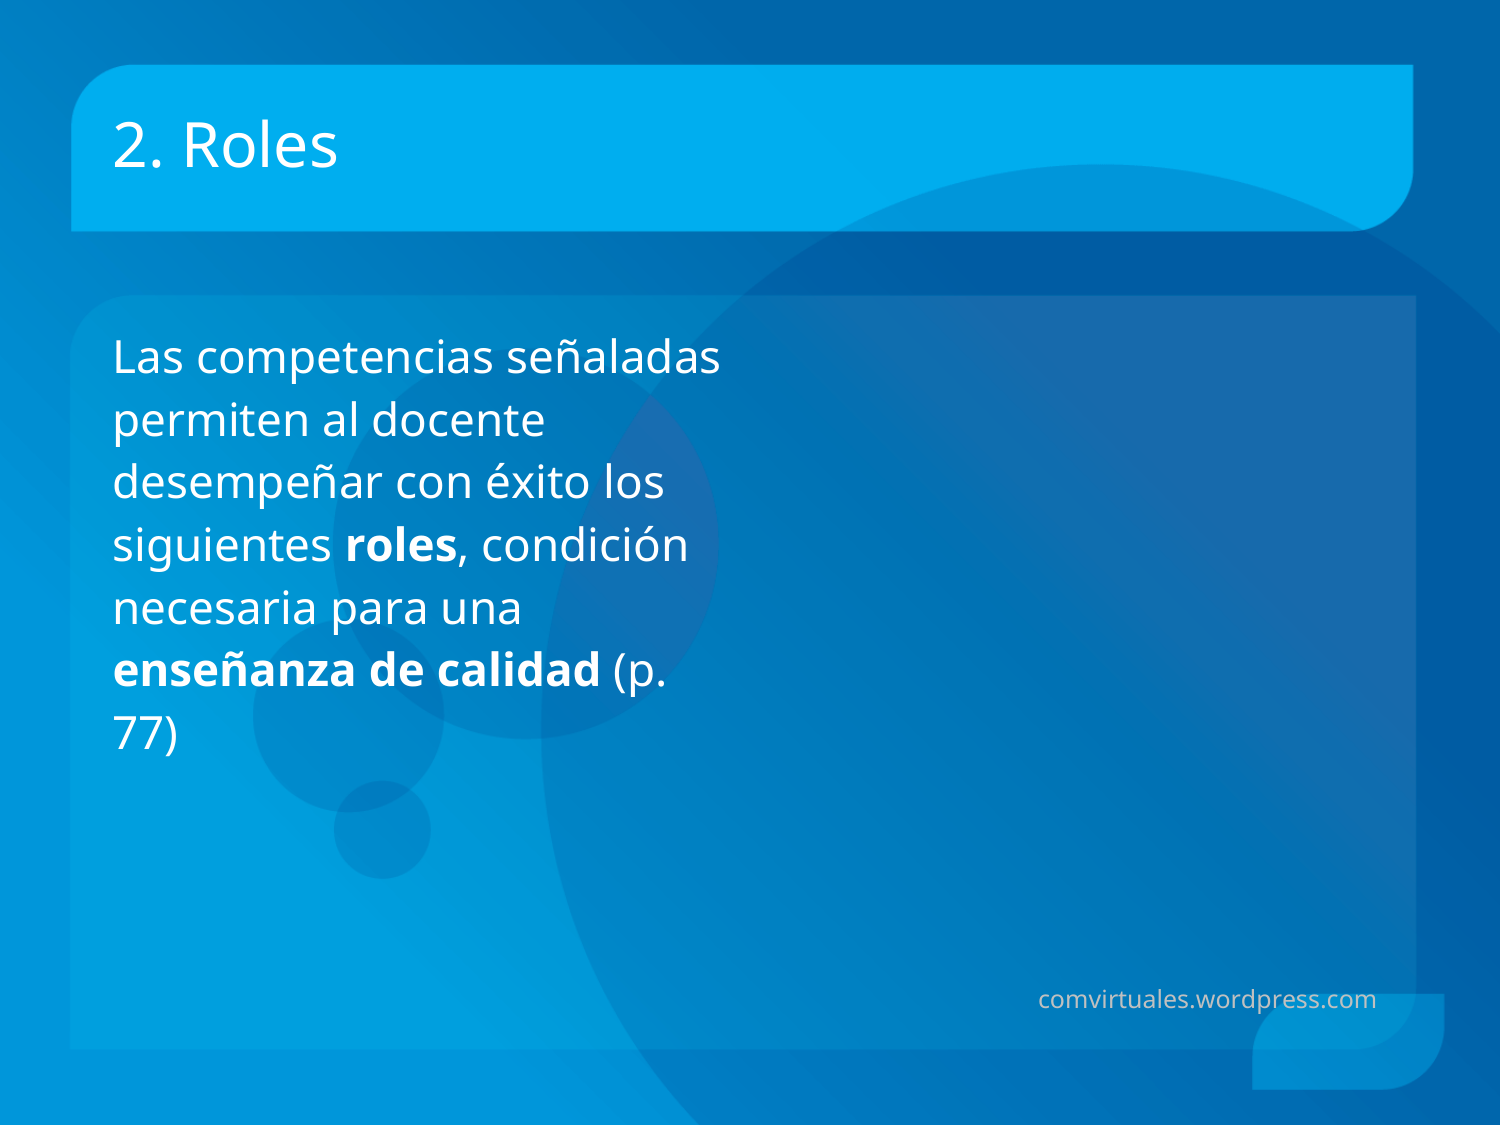

# 2. Roles
Las competencias señaladas permiten al docente desempeñar con éxito los siguientes roles, condición necesaria para una enseñanza de calidad (p. 77)
comvirtuales.wordpress.com